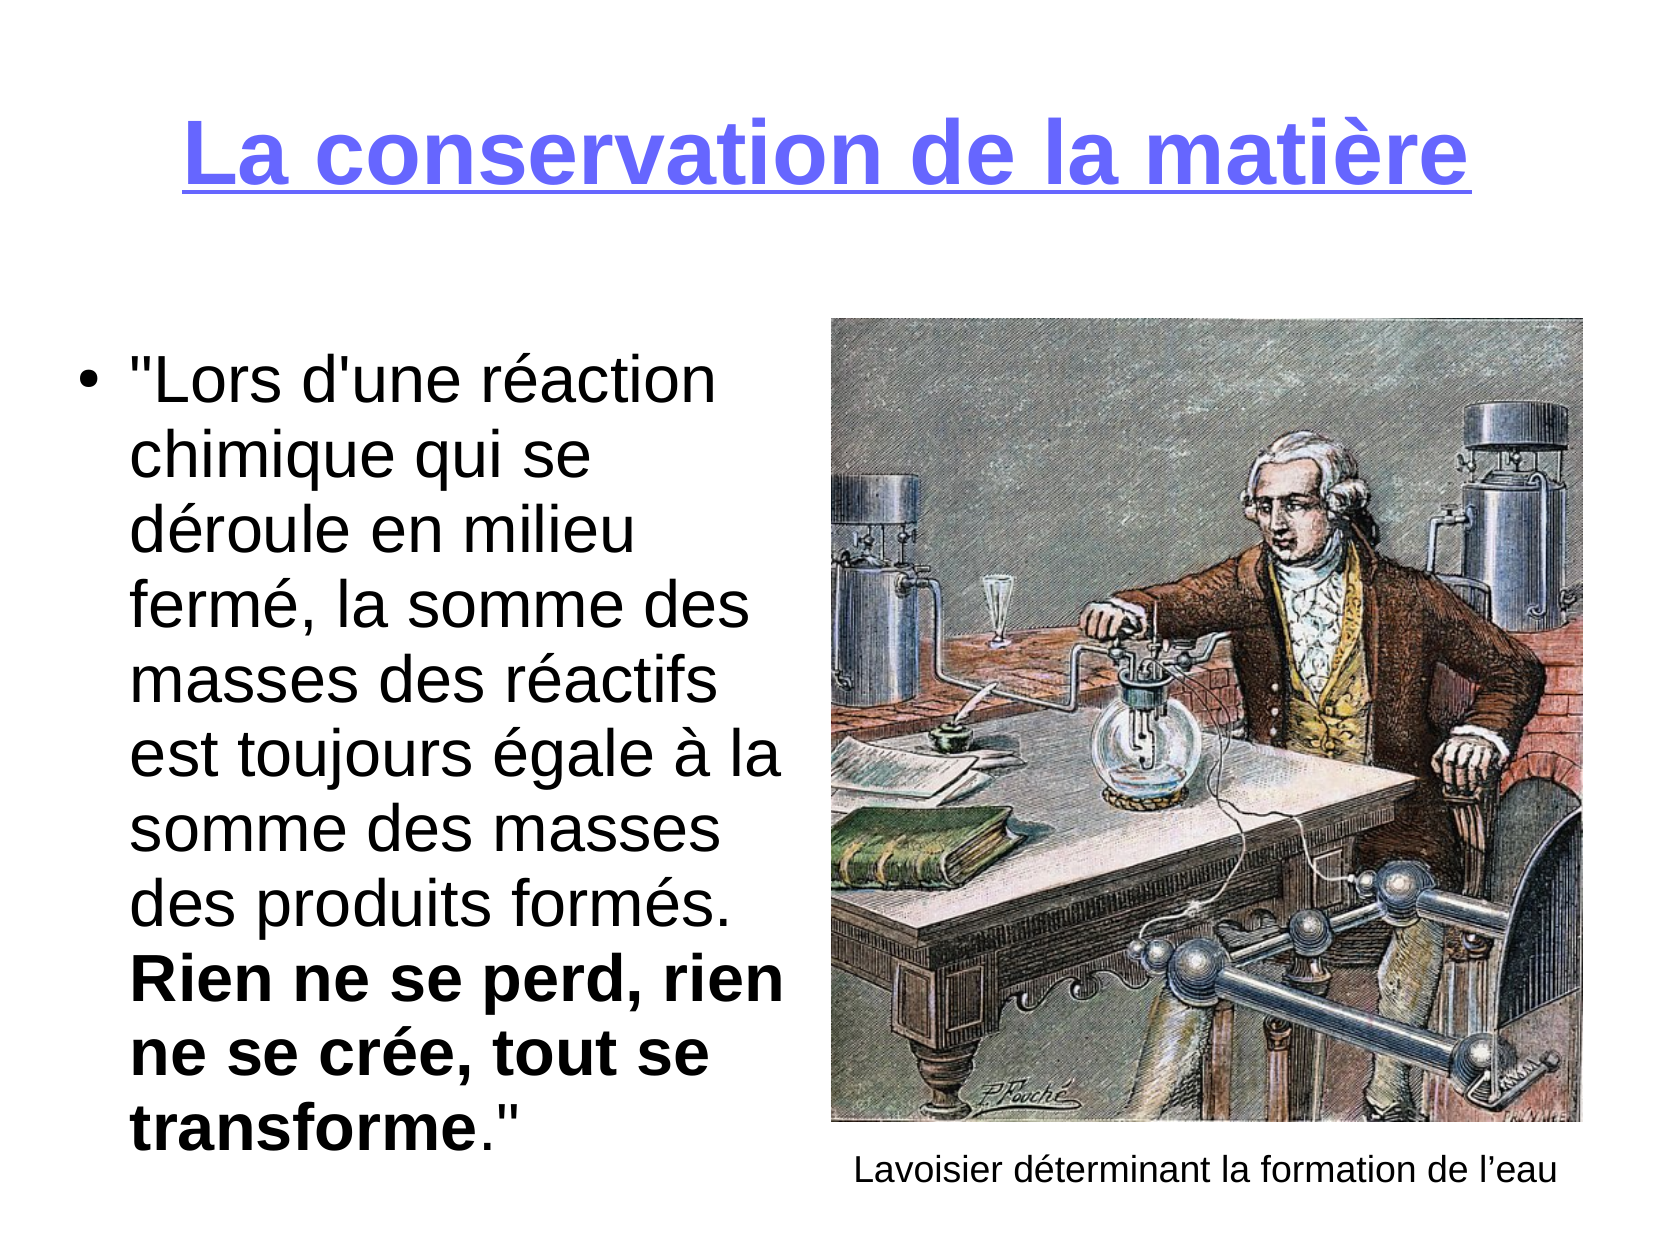

# La conservation de la matière
"Lors d'une réaction chimique qui se déroule en milieu fermé, la somme des masses des réactifs est toujours égale à la somme des masses des produits formés. Rien ne se perd, rien ne se crée, tout se transforme."
Lavoisier déterminant la formation de l’eau